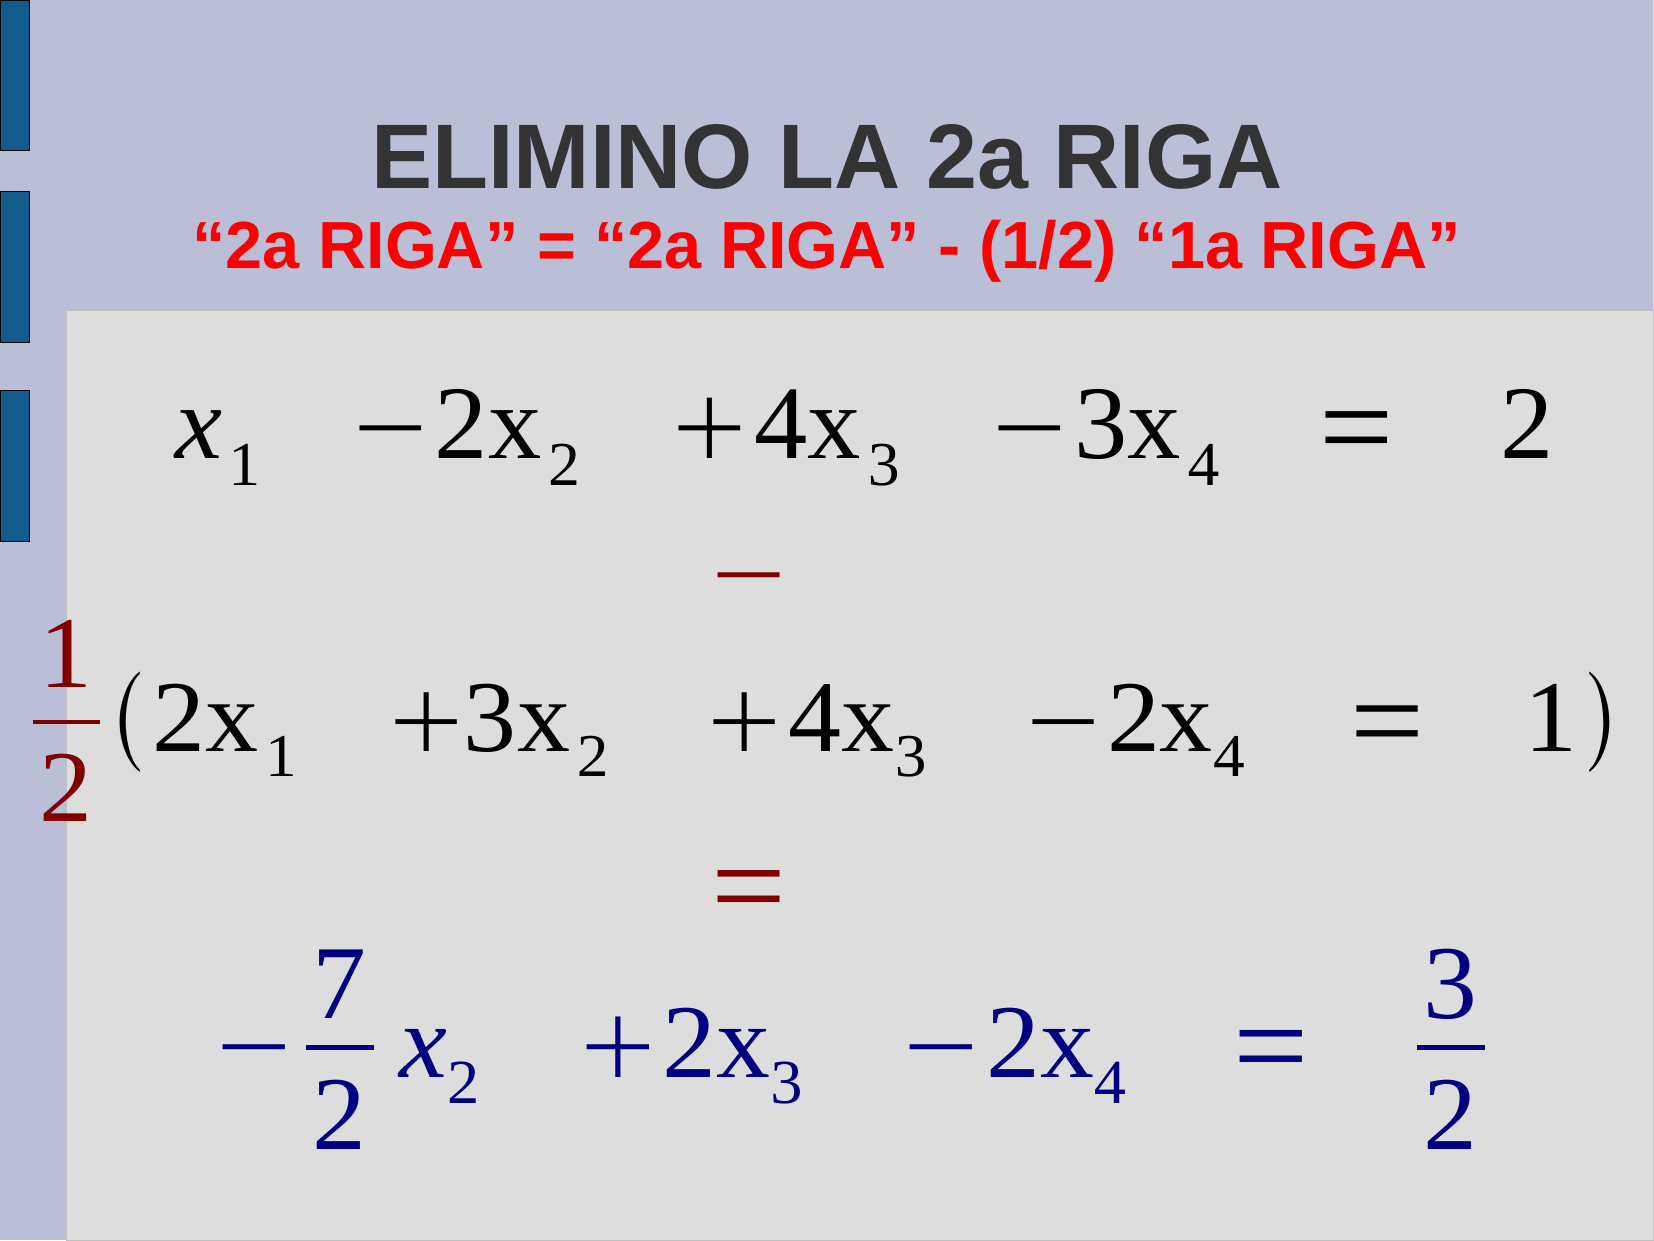

# ELIMINO LA 2a RIGA “2a RIGA” = “2a RIGA” - (1/2) “1a RIGA”